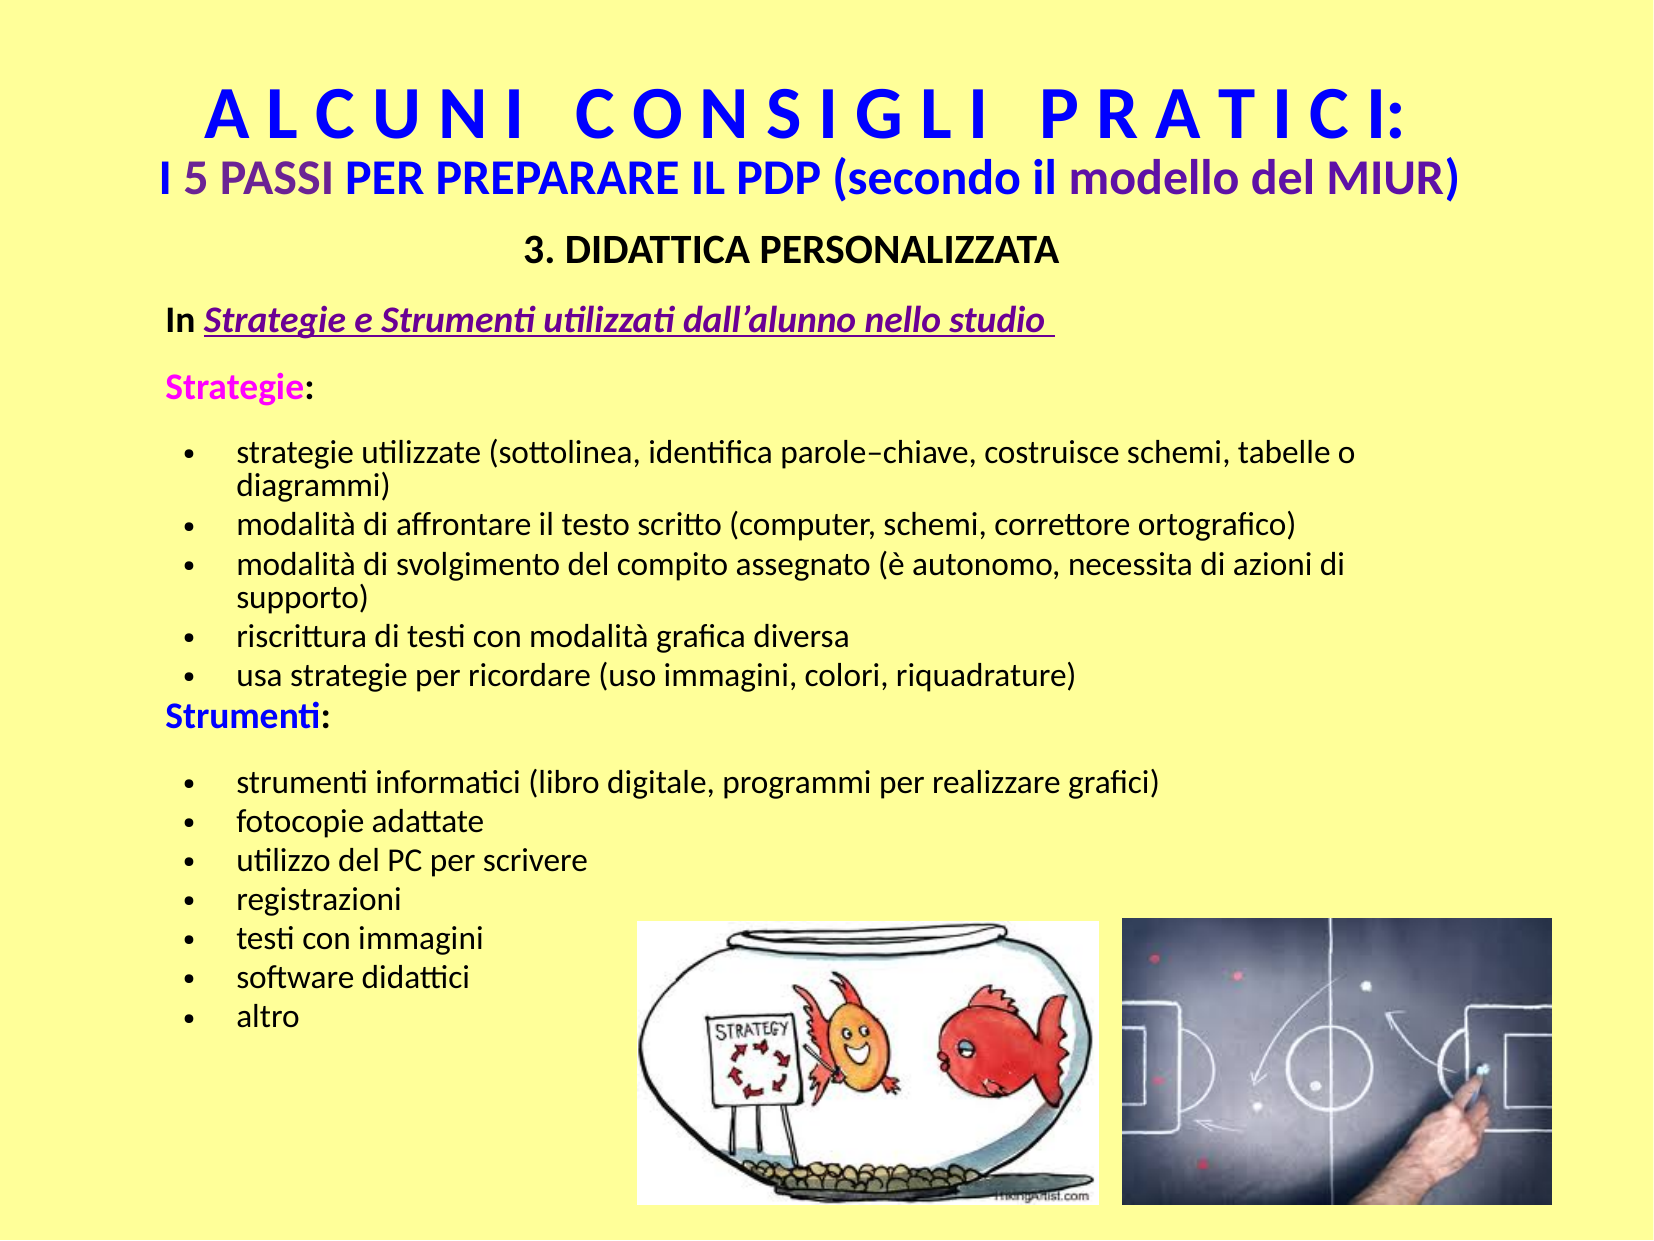

# A L C U N I C O N S I G L I P R A T I C I: I 5 PASSI PER PREPARARE IL PDP (secondo il modello del MIUR)
3. DIDATTICA PERSONALIZZATA
In Strategie e Strumenti utilizzati dall’alunno nello studio
Strategie:
strategie utilizzate (sottolinea, identifica parole–chiave, costruisce schemi, tabelle o diagrammi)
modalità di affrontare il testo scritto (computer, schemi, correttore ortografico)
modalità di svolgimento del compito assegnato (è autonomo, necessita di azioni di supporto)
riscrittura di testi con modalità grafica diversa
usa strategie per ricordare (uso immagini, colori, riquadrature)
Strumenti:
strumenti informatici (libro digitale, programmi per realizzare grafici)
fotocopie adattate
utilizzo del PC per scrivere
registrazioni
testi con immagini
software didattici
altro